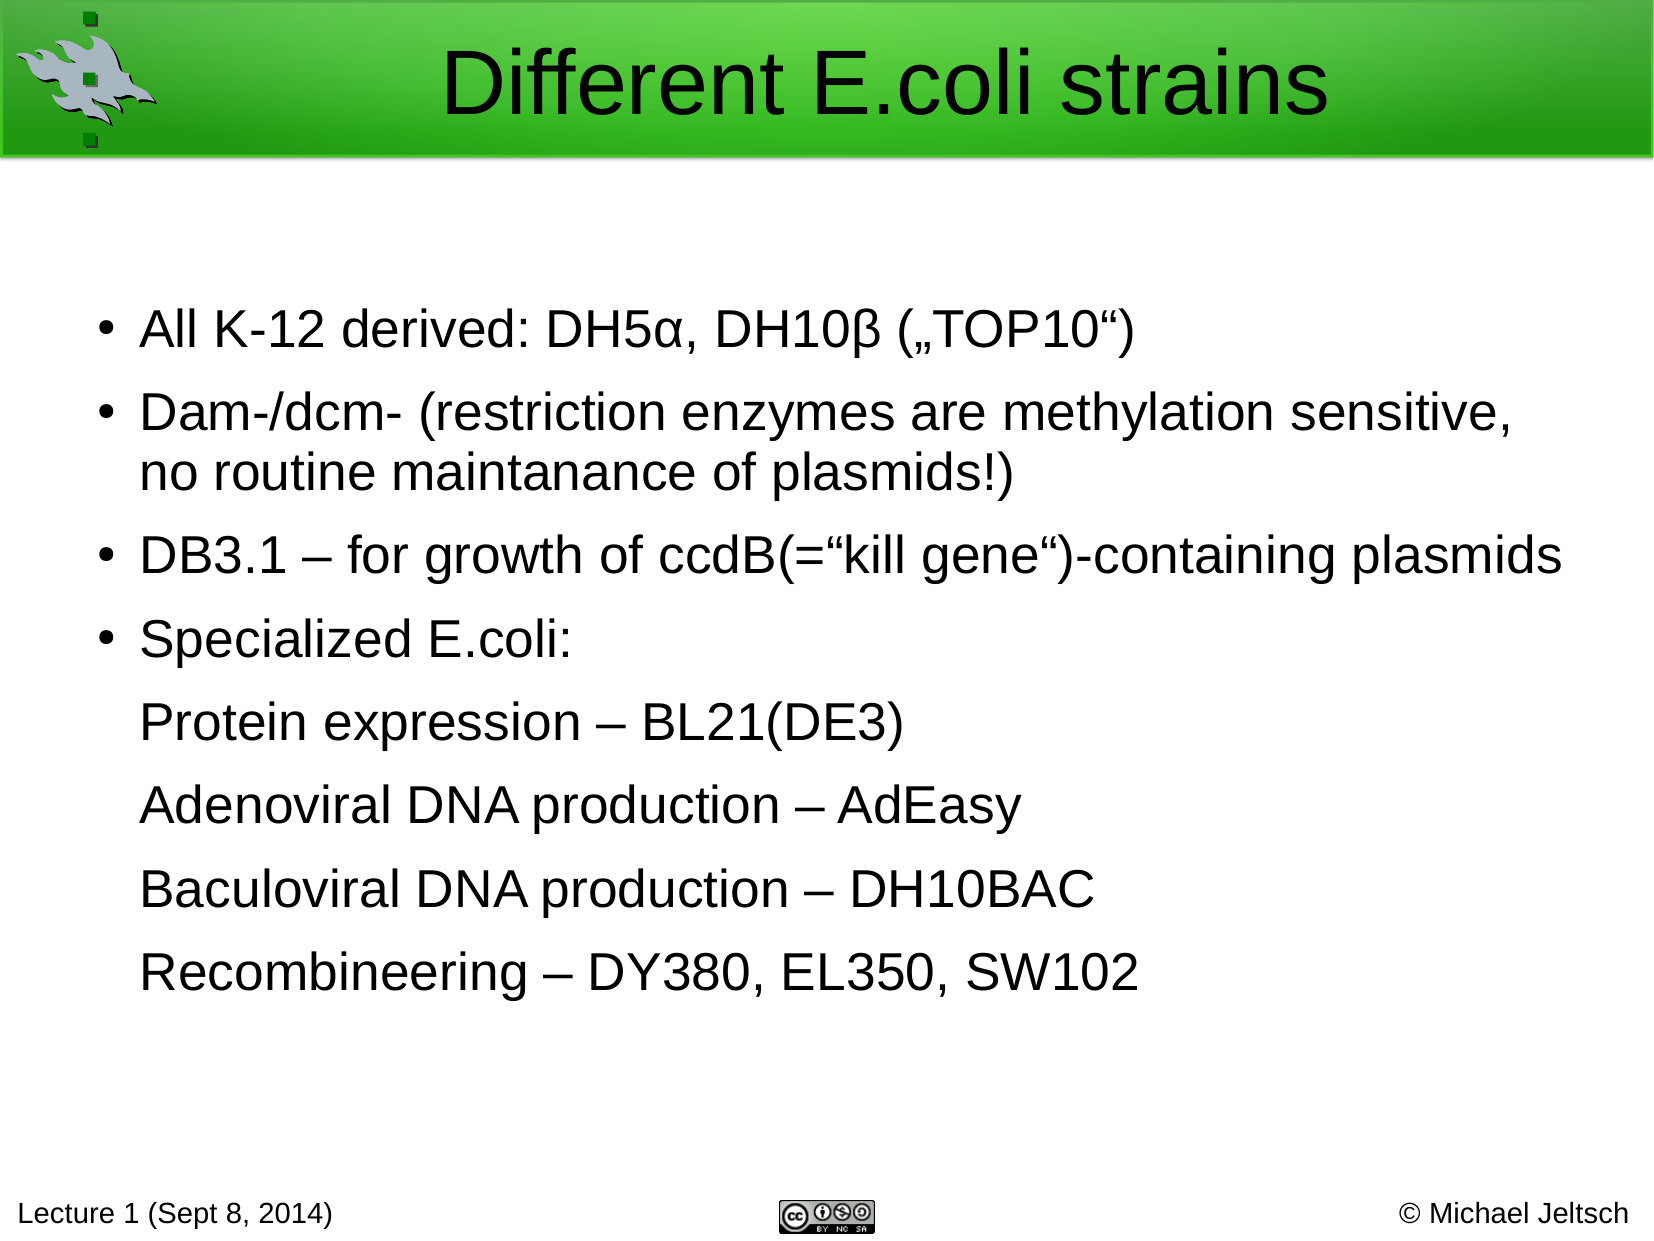

# Different E.coli strains
All K-12 derived: DH5α, DH10β („TOP10“)
Dam-/dcm- (restriction enzymes are methylation sensitive, no routine maintanance of plasmids!)
DB3.1 – for growth of ccdB(=“kill gene“)-containing plasmids
Specialized E.coli:
Protein expression – BL21(DE3)
Adenoviral DNA production – AdEasy
Baculoviral DNA production – DH10BAC
Recombineering – DY380, EL350, SW102